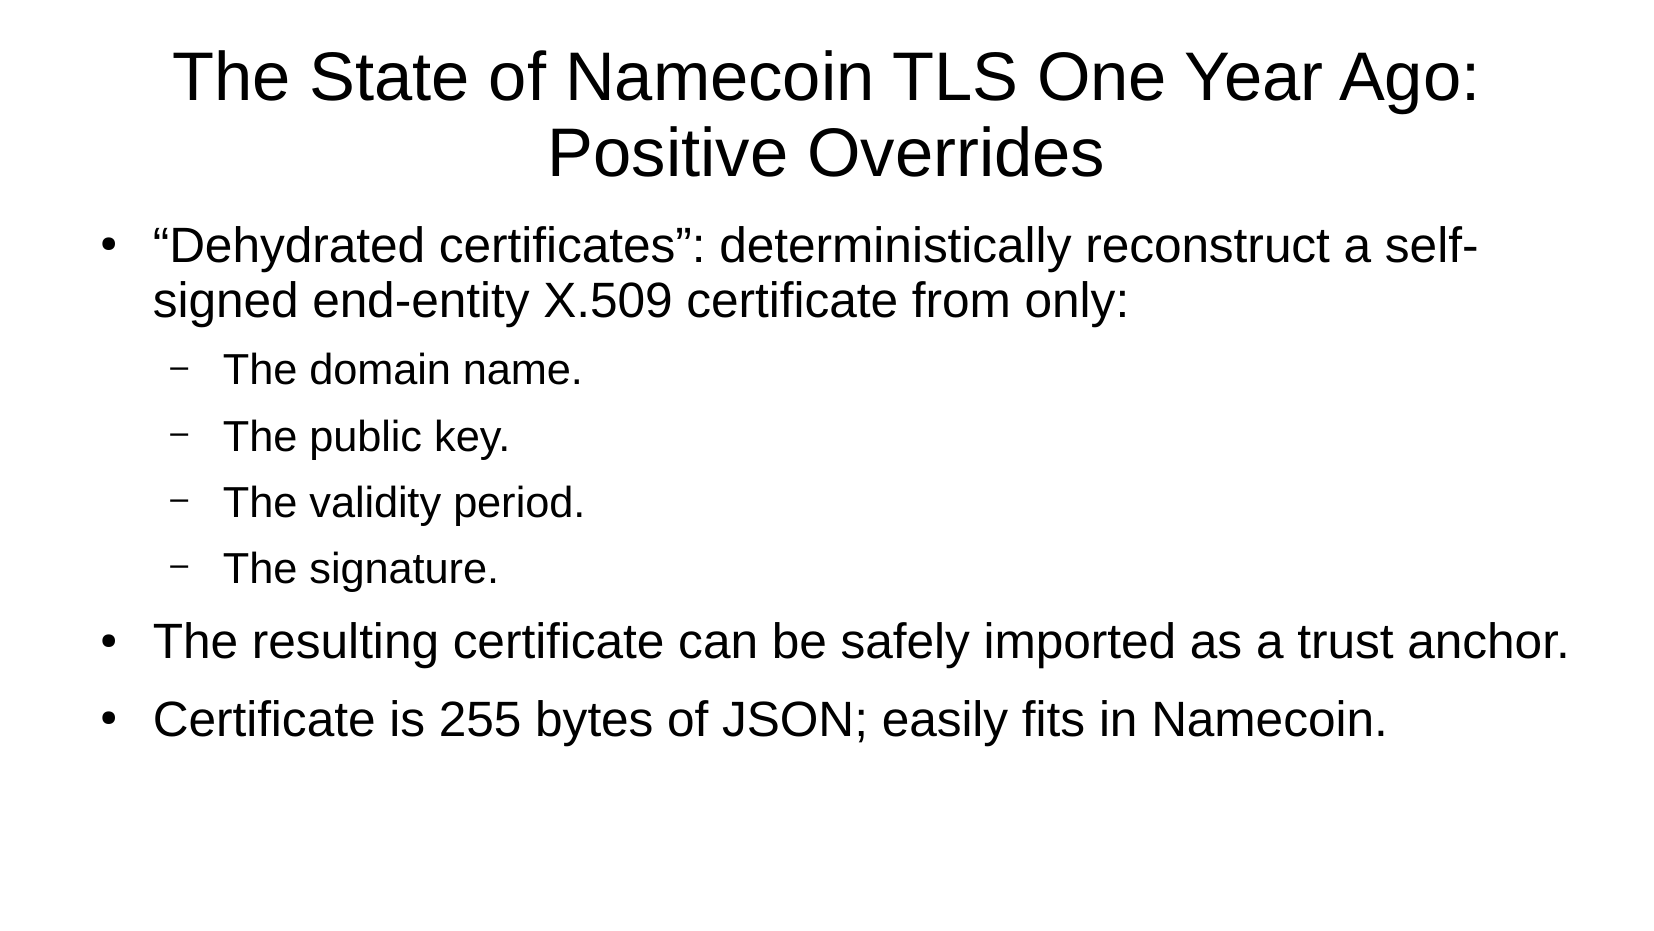

# The State of Namecoin TLS One Year Ago: Positive Overrides
“Dehydrated certificates”: deterministically reconstruct a self-signed end-entity X.509 certificate from only:
The domain name.
The public key.
The validity period.
The signature.
The resulting certificate can be safely imported as a trust anchor.
Certificate is 255 bytes of JSON; easily fits in Namecoin.